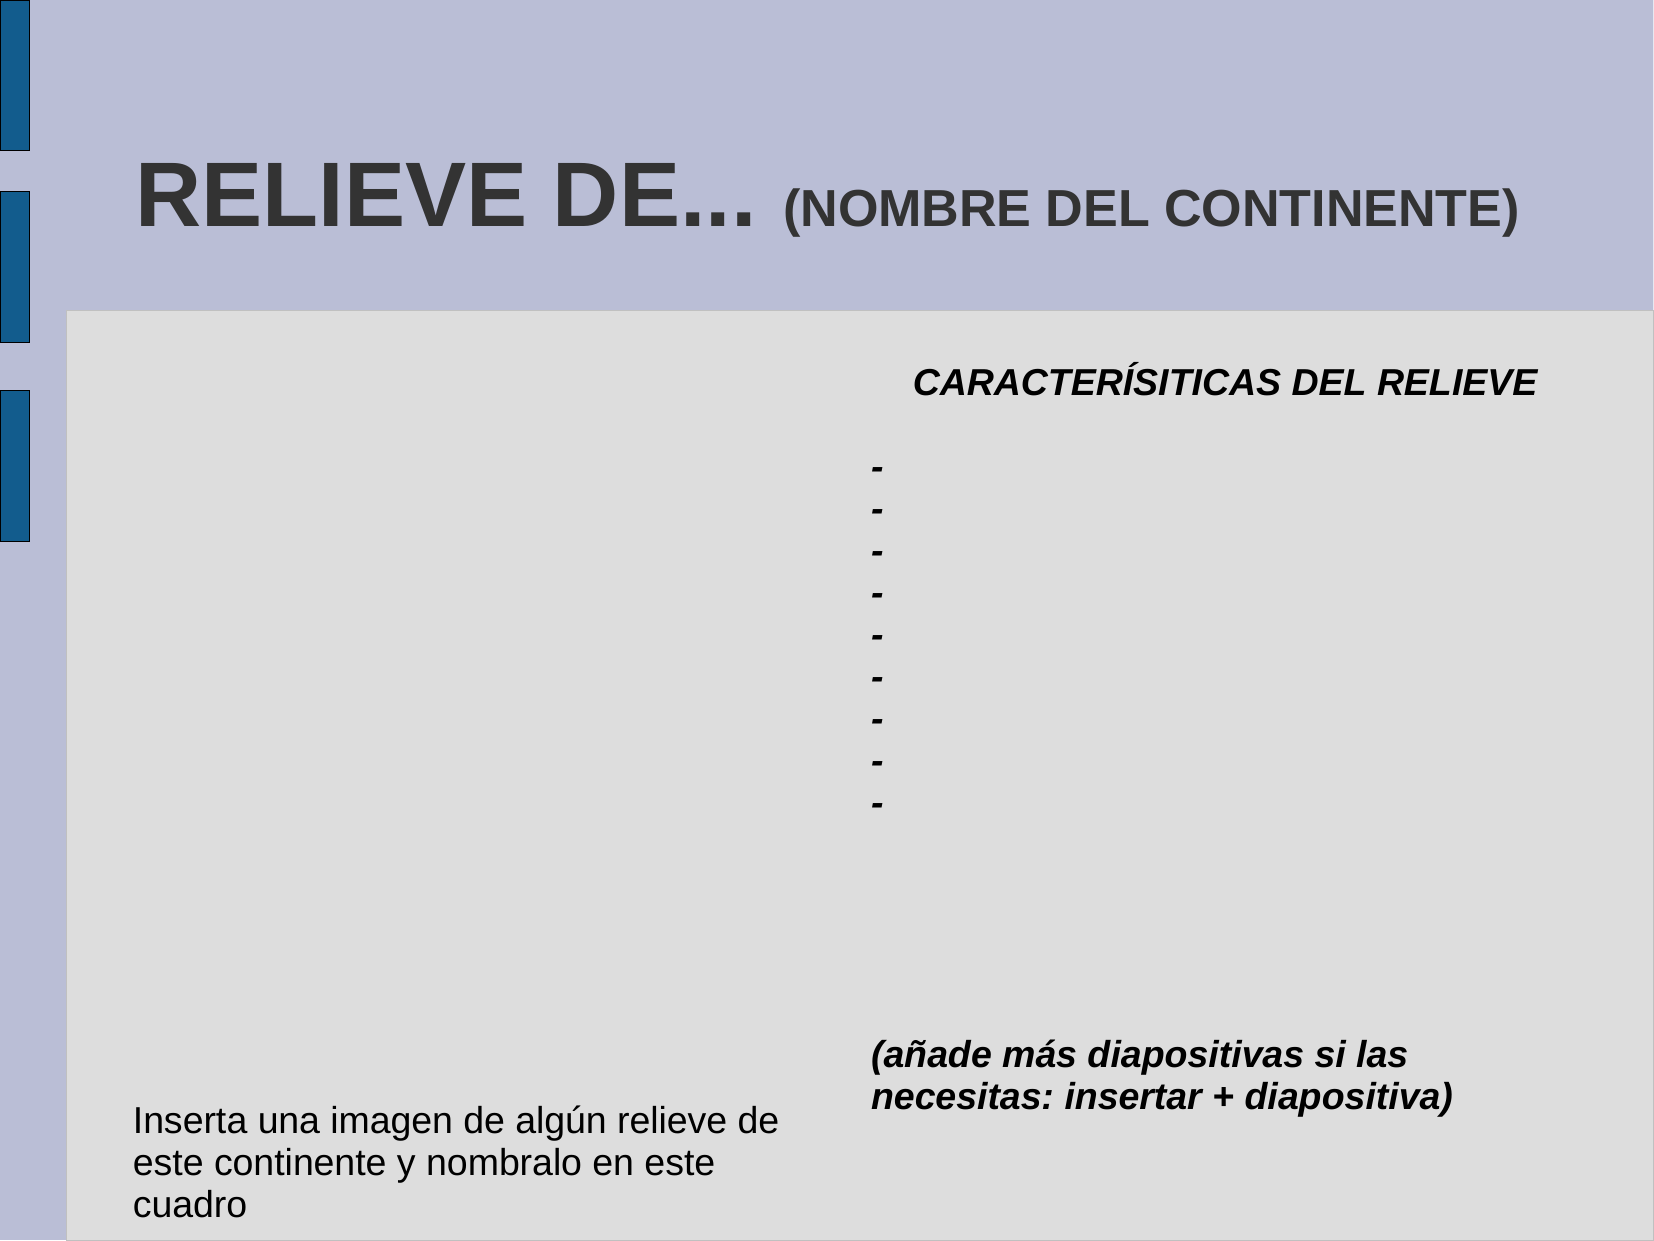

# RELIEVE DE... (NOMBRE DEL CONTINENTE)
CARACTERÍSITICAS DEL RELIEVE
-
-
-
-
-
-
-
-
-
(añade más diapositivas si las necesitas: insertar + diapositiva)
Inserta una imagen de algún relieve de este continente y nombralo en este cuadro